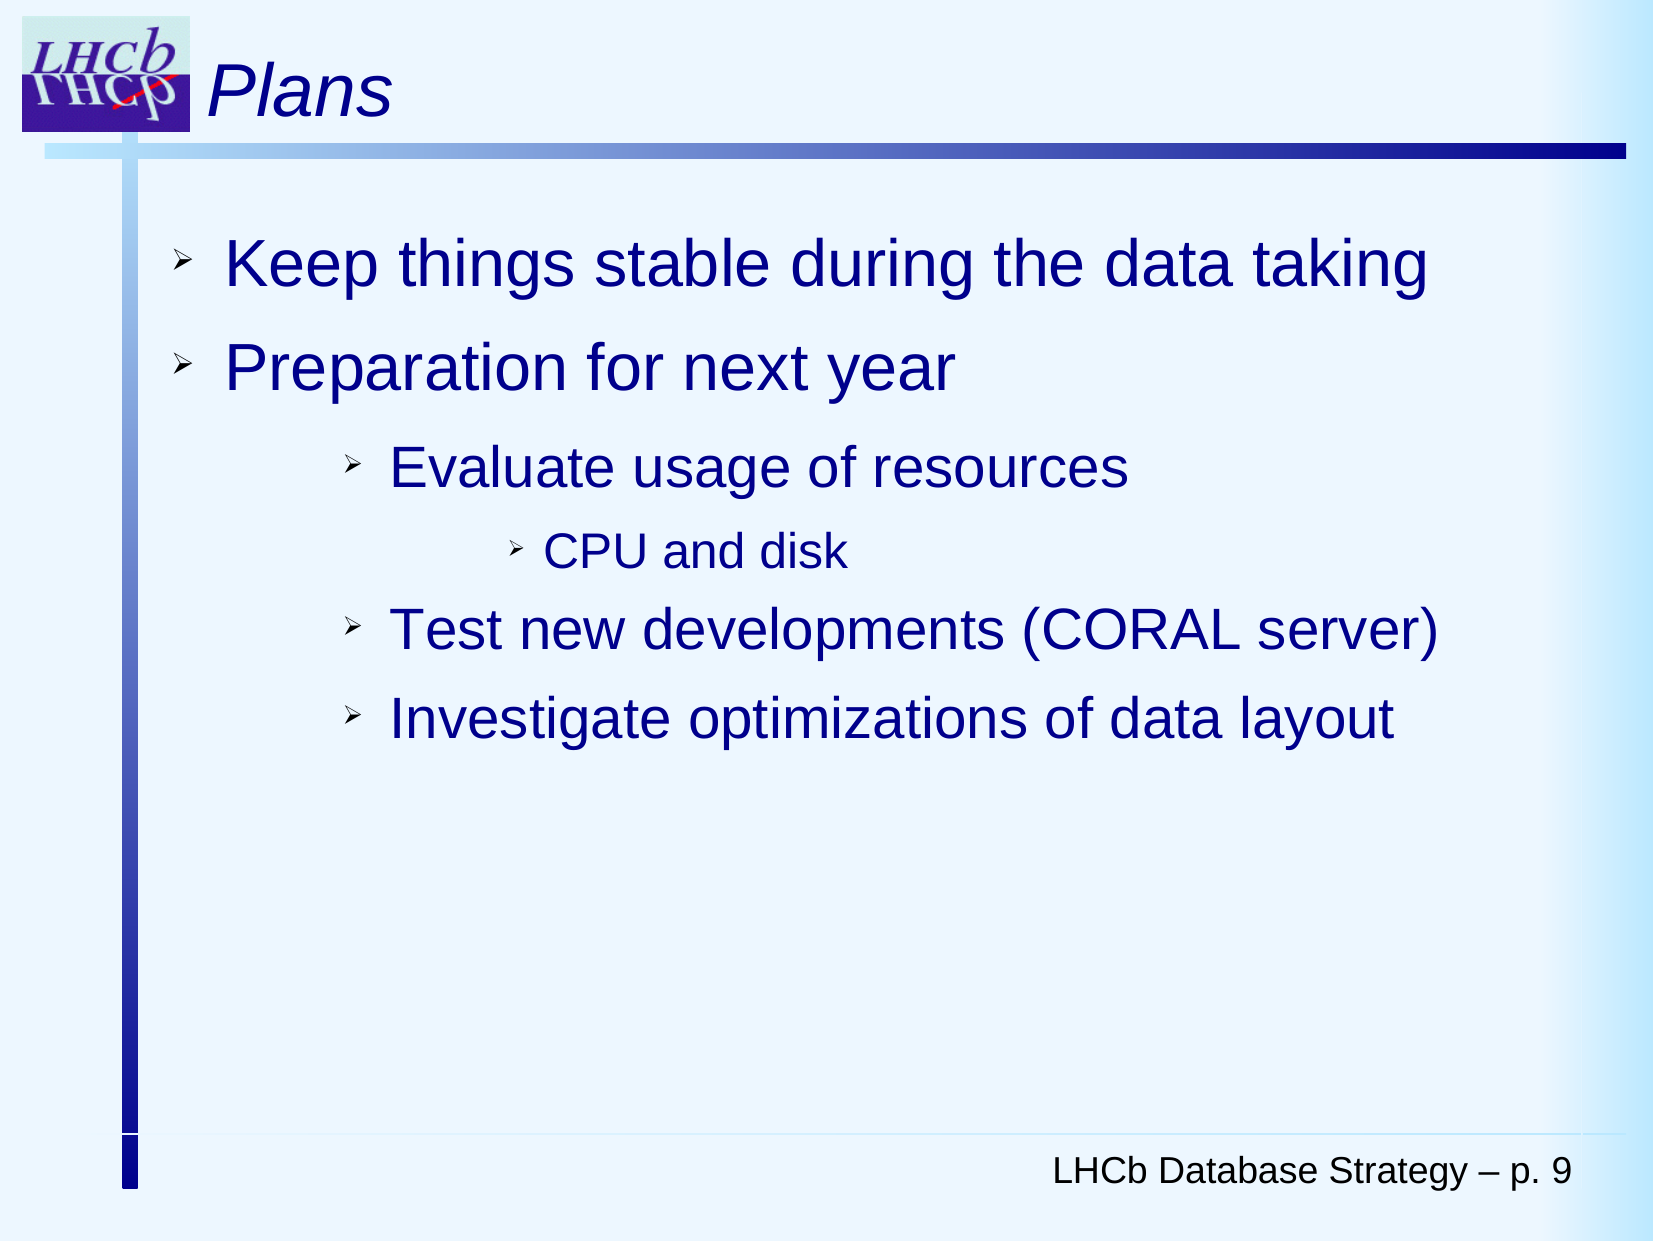

# Plans
Keep things stable during the data taking
Preparation for next year
Evaluate usage of resources
CPU and disk
Test new developments (CORAL server)
Investigate optimizations of data layout